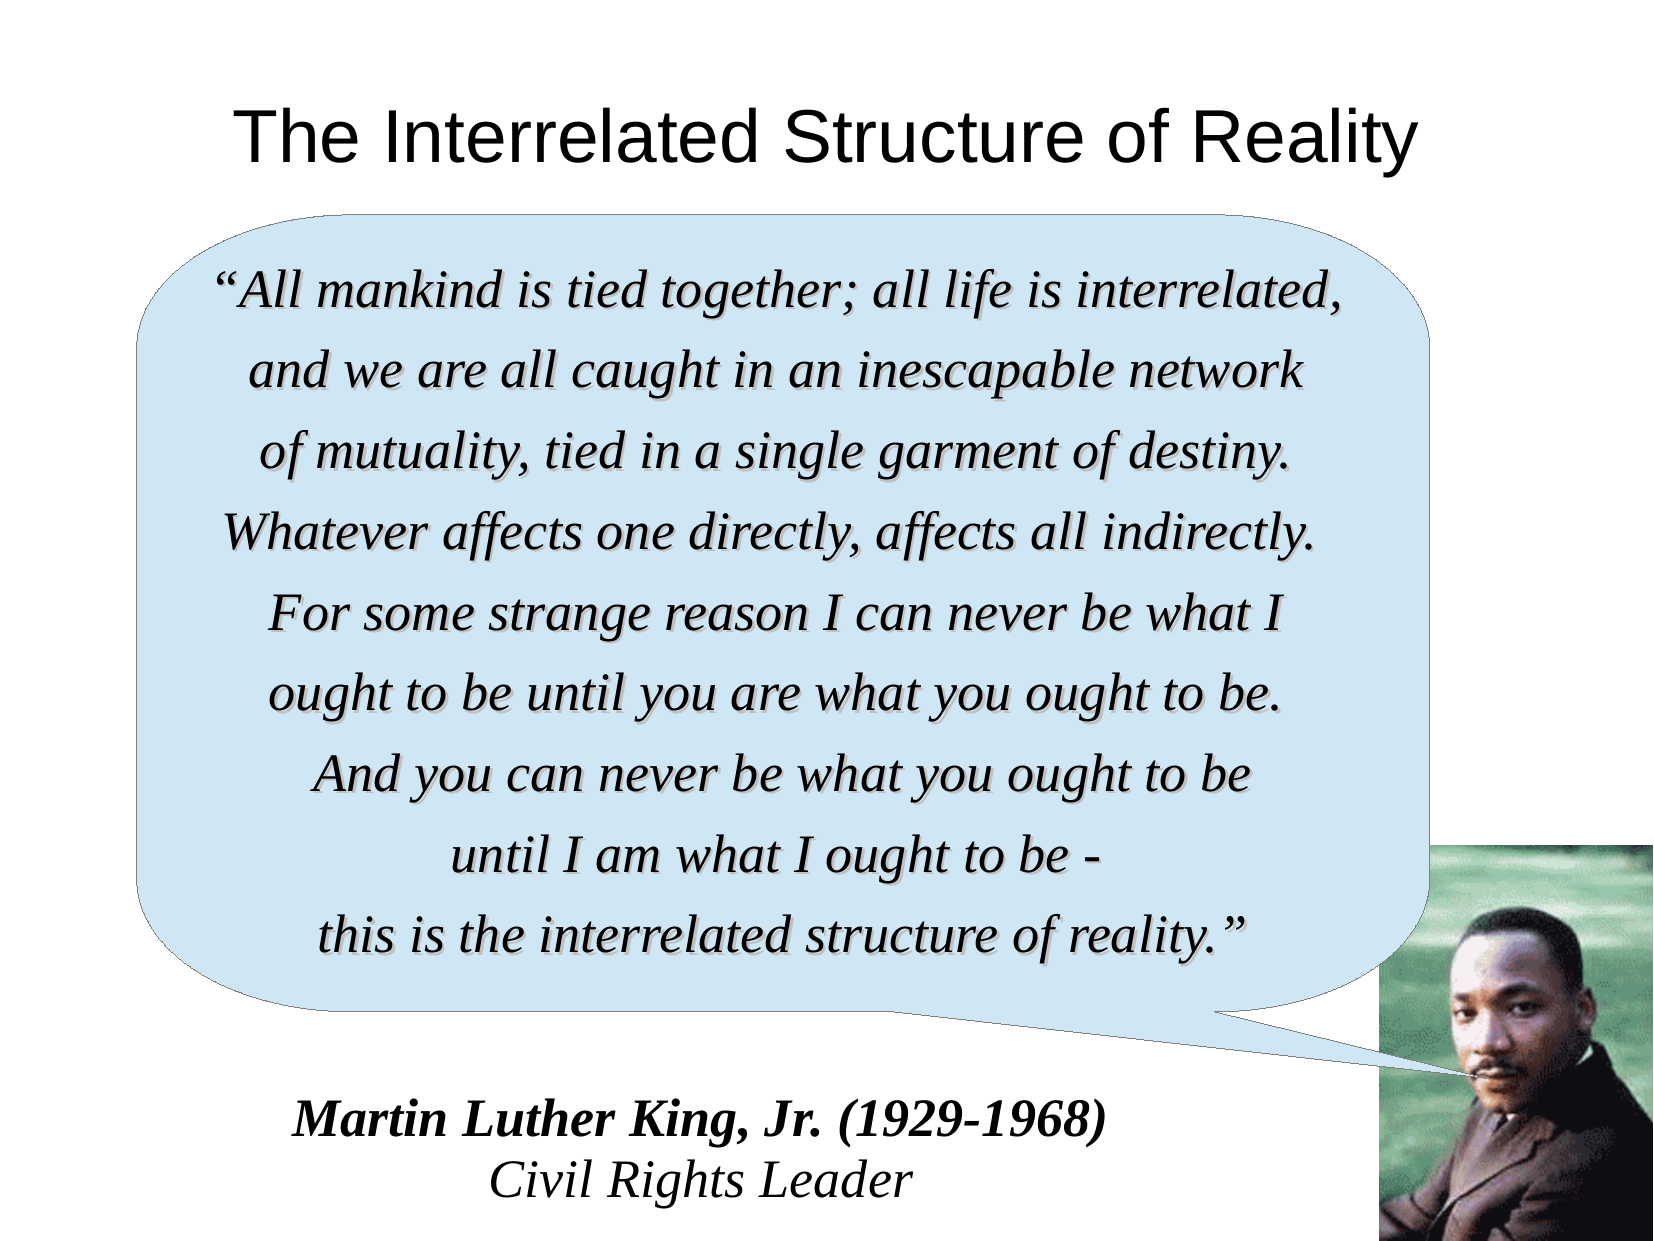

# The Interrelated Structure of Reality
“All mankind is tied together; all life is interrelated,
and we are all caught in an inescapable network
of mutuality, tied in a single garment of destiny.
Whatever affects one directly, affects all indirectly.
For some strange reason I can never be what I
ought to be until you are what you ought to be.
 And you can never be what you ought to be
until I am what I ought to be -
this is the interrelated structure of reality.”
Martin Luther King, Jr. (1929-1968)
Civil Rights Leader